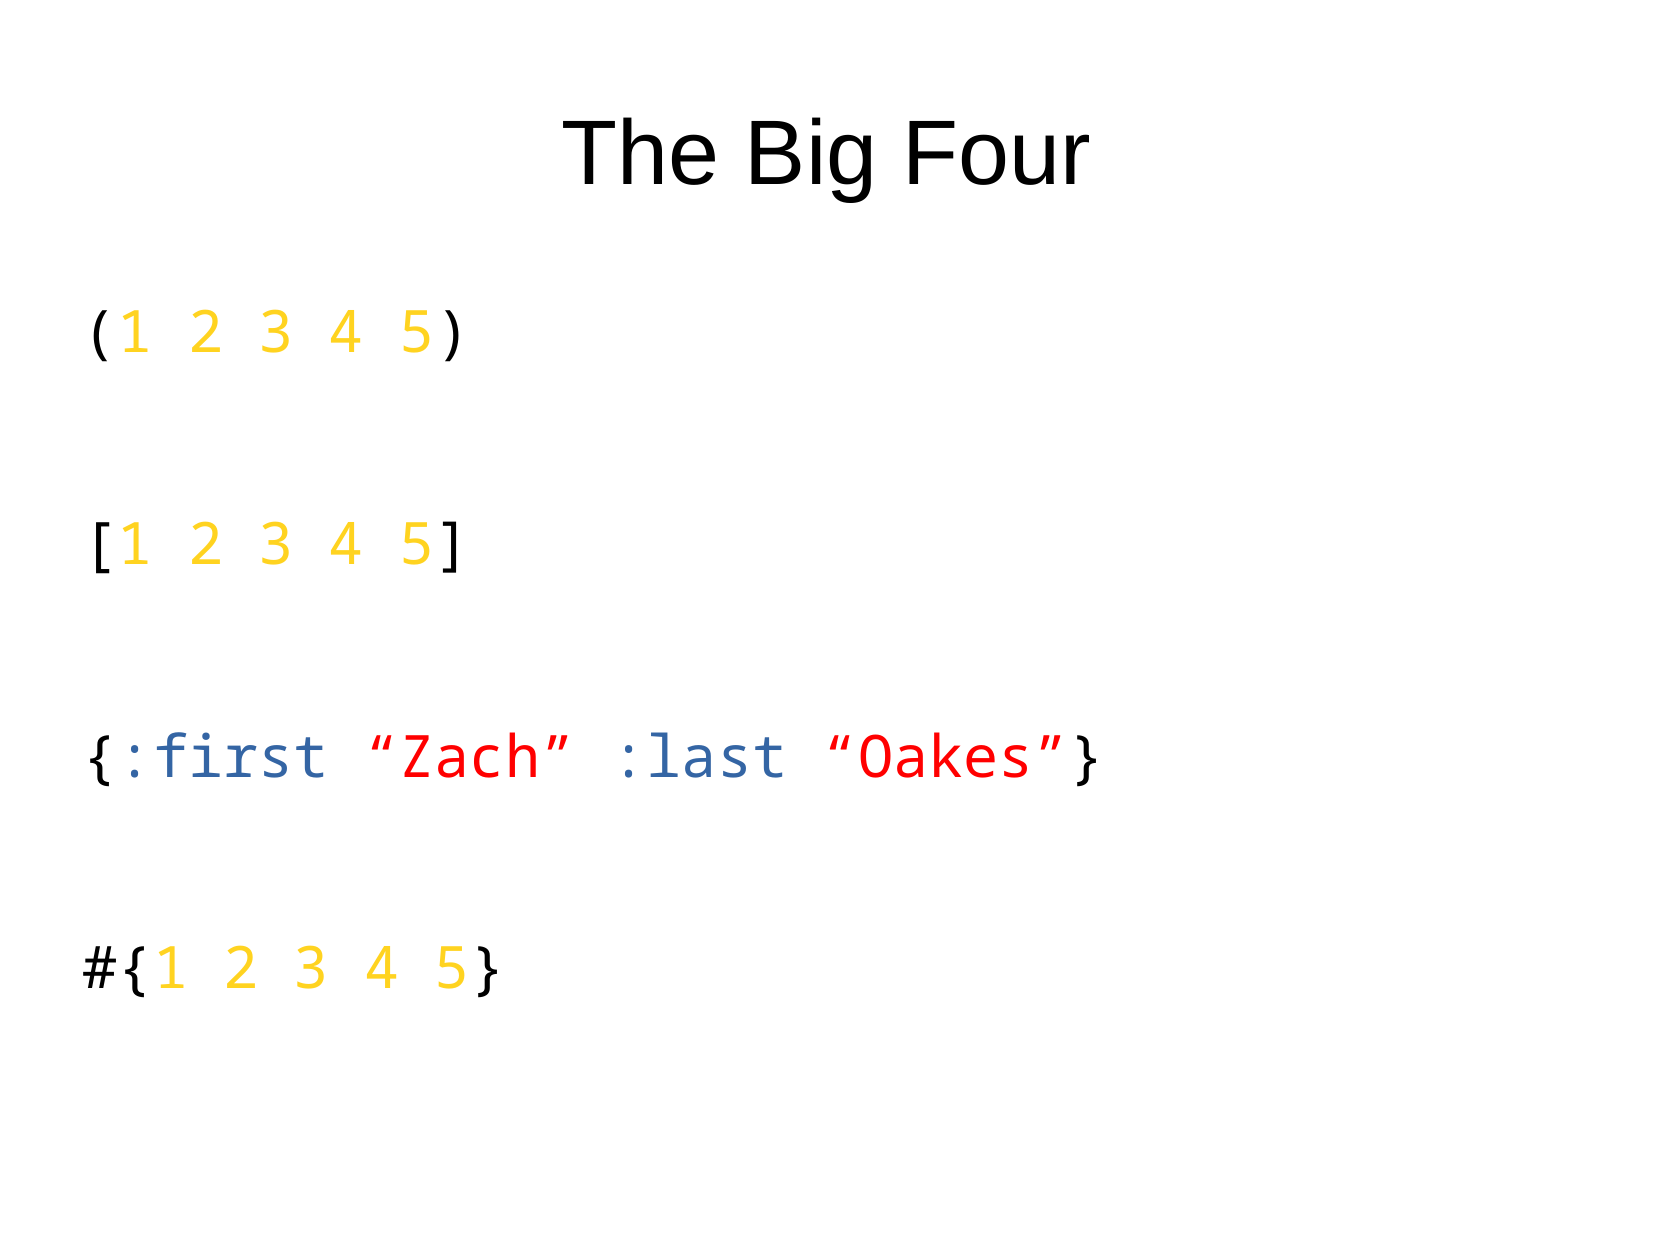

# The Big Four
(1 2 3 4 5)
[1 2 3 4 5]
{:first “Zach” :last “Oakes”}
#{1 2 3 4 5}